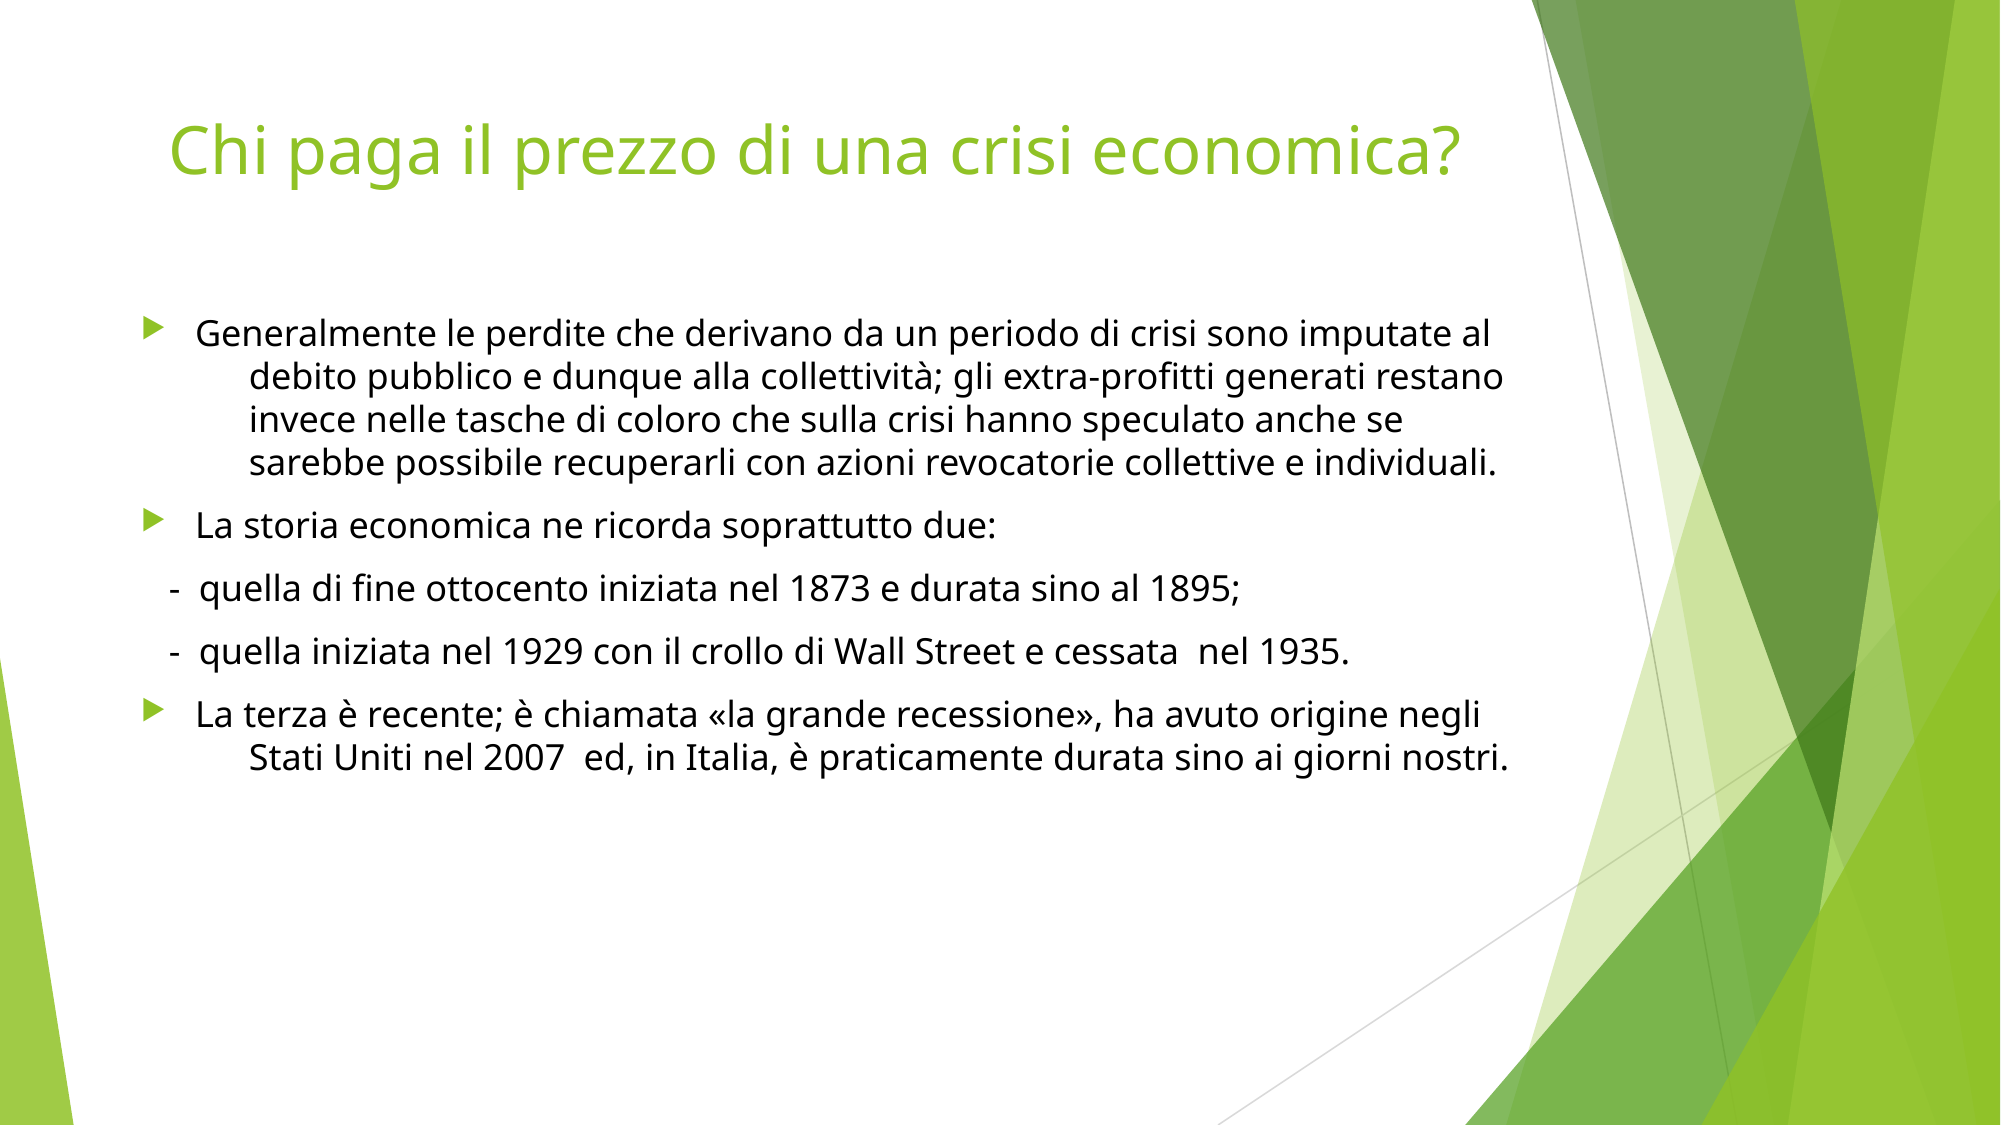

# Chi paga il prezzo di una crisi economica?
Generalmente le perdite che derivano da un periodo di crisi sono imputate al debito pubblico e dunque alla collettività; gli extra-profitti generati restano invece nelle tasche di coloro che sulla crisi hanno speculato anche se sarebbe possibile recuperarli con azioni revocatorie collettive e individuali.
La storia economica ne ricorda soprattutto due:
 - quella di fine ottocento iniziata nel 1873 e durata sino al 1895;
 - quella iniziata nel 1929 con il crollo di Wall Street e cessata nel 1935.
La terza è recente; è chiamata «la grande recessione», ha avuto origine negli Stati Uniti nel 2007 ed, in Italia, è praticamente durata sino ai giorni nostri.